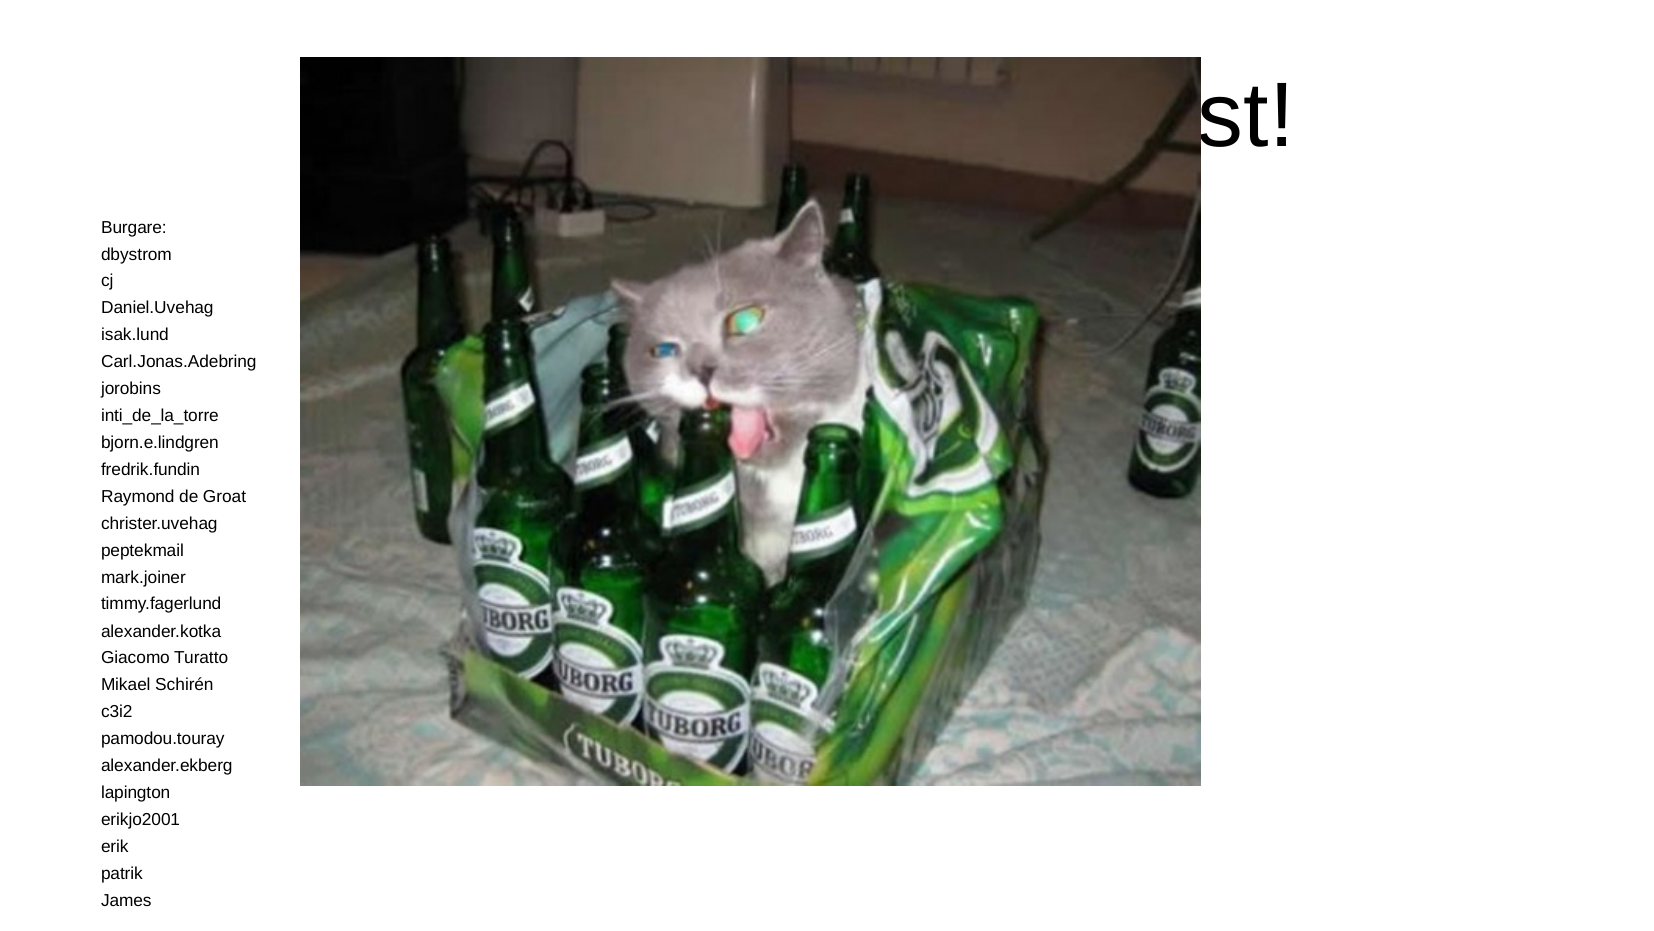

# Saved the best for last!
Burgare:
dbystrom
cj
Daniel.Uvehag
isak.lund
Carl.Jonas.Adebring
jorobins
inti_de_la_torre
bjorn.e.lindgren
fredrik.fundin
Raymond de Groat
christer.uvehag
peptekmail
mark.joiner
timmy.fagerlund
alexander.kotka
Giacomo Turatto
Mikael Schirén
c3i2
pamodou.touray
alexander.ekberg
lapington
erikjo2001
erik
patrik
James